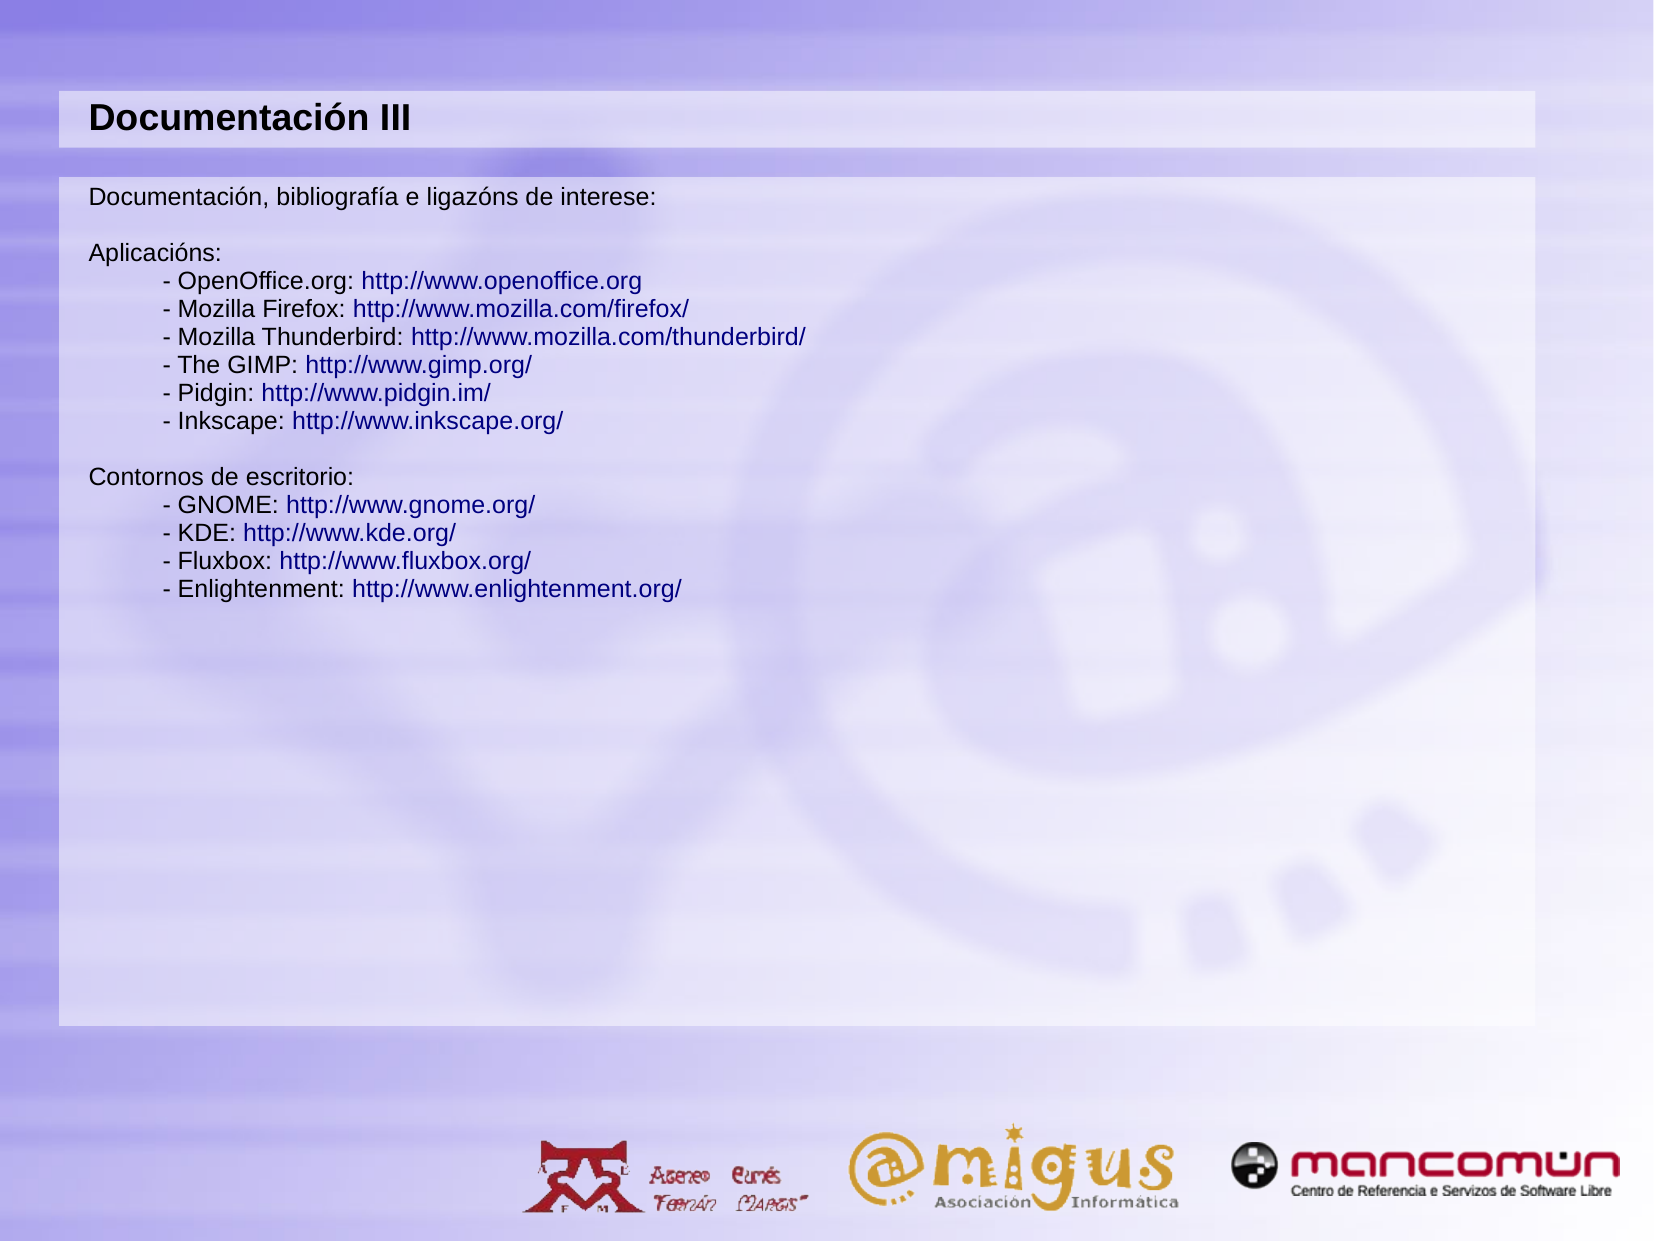

Documentación III
Documentación, bibliografía e ligazóns de interese:
Aplicacións:
	- OpenOffice.org: http://www.openoffice.org
	- Mozilla Firefox: http://www.mozilla.com/firefox/
	- Mozilla Thunderbird: http://www.mozilla.com/thunderbird/
	- The GIMP: http://www.gimp.org/
	- Pidgin: http://www.pidgin.im/
	- Inkscape: http://www.inkscape.org/
Contornos de escritorio:
	- GNOME: http://www.gnome.org/
	- KDE: http://www.kde.org/
	- Fluxbox: http://www.fluxbox.org/
	- Enlightenment: http://www.enlightenment.org/